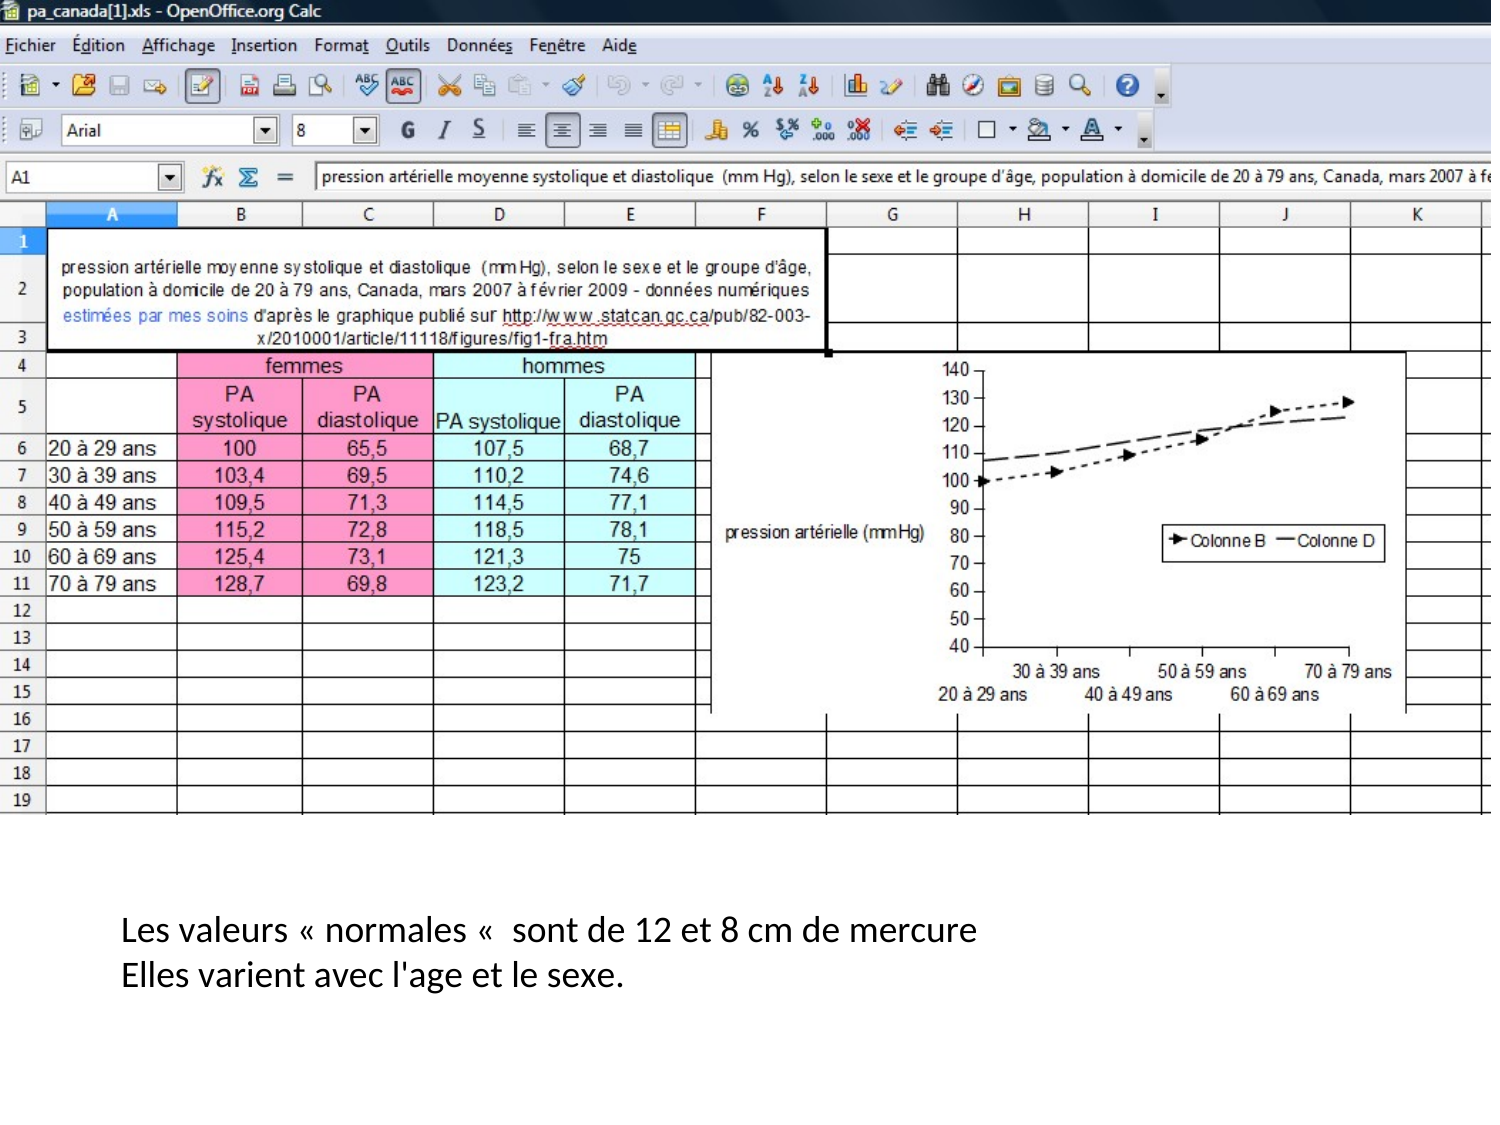

#
Les valeurs « normales «  sont de 12 et 8 cm de mercure
Elles varient avec l'age et le sexe.